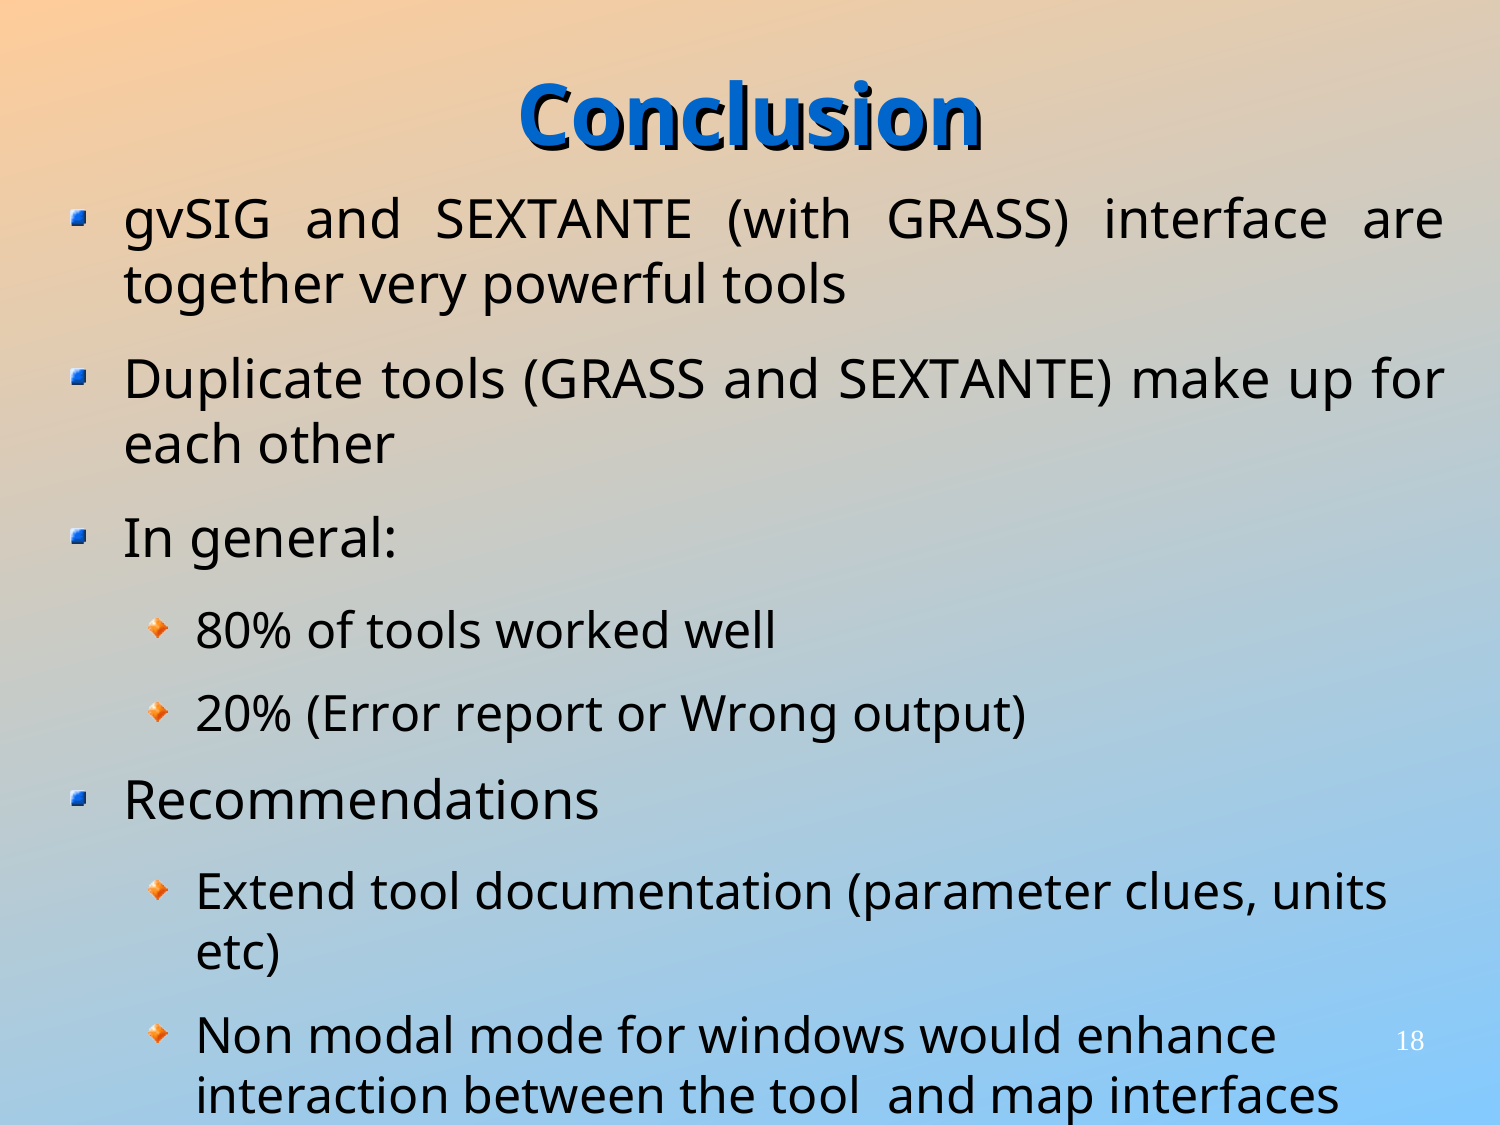

# Conclusion
gvSIG and SEXTANTE (with GRASS) interface are together very powerful tools
Duplicate tools (GRASS and SEXTANTE) make up for each other
In general:
80% of tools worked well
20% (Error report or Wrong output)
Recommendations
Extend tool documentation (parameter clues, units etc)
Non modal mode for windows would enhance interaction between the tool and map interfaces
18